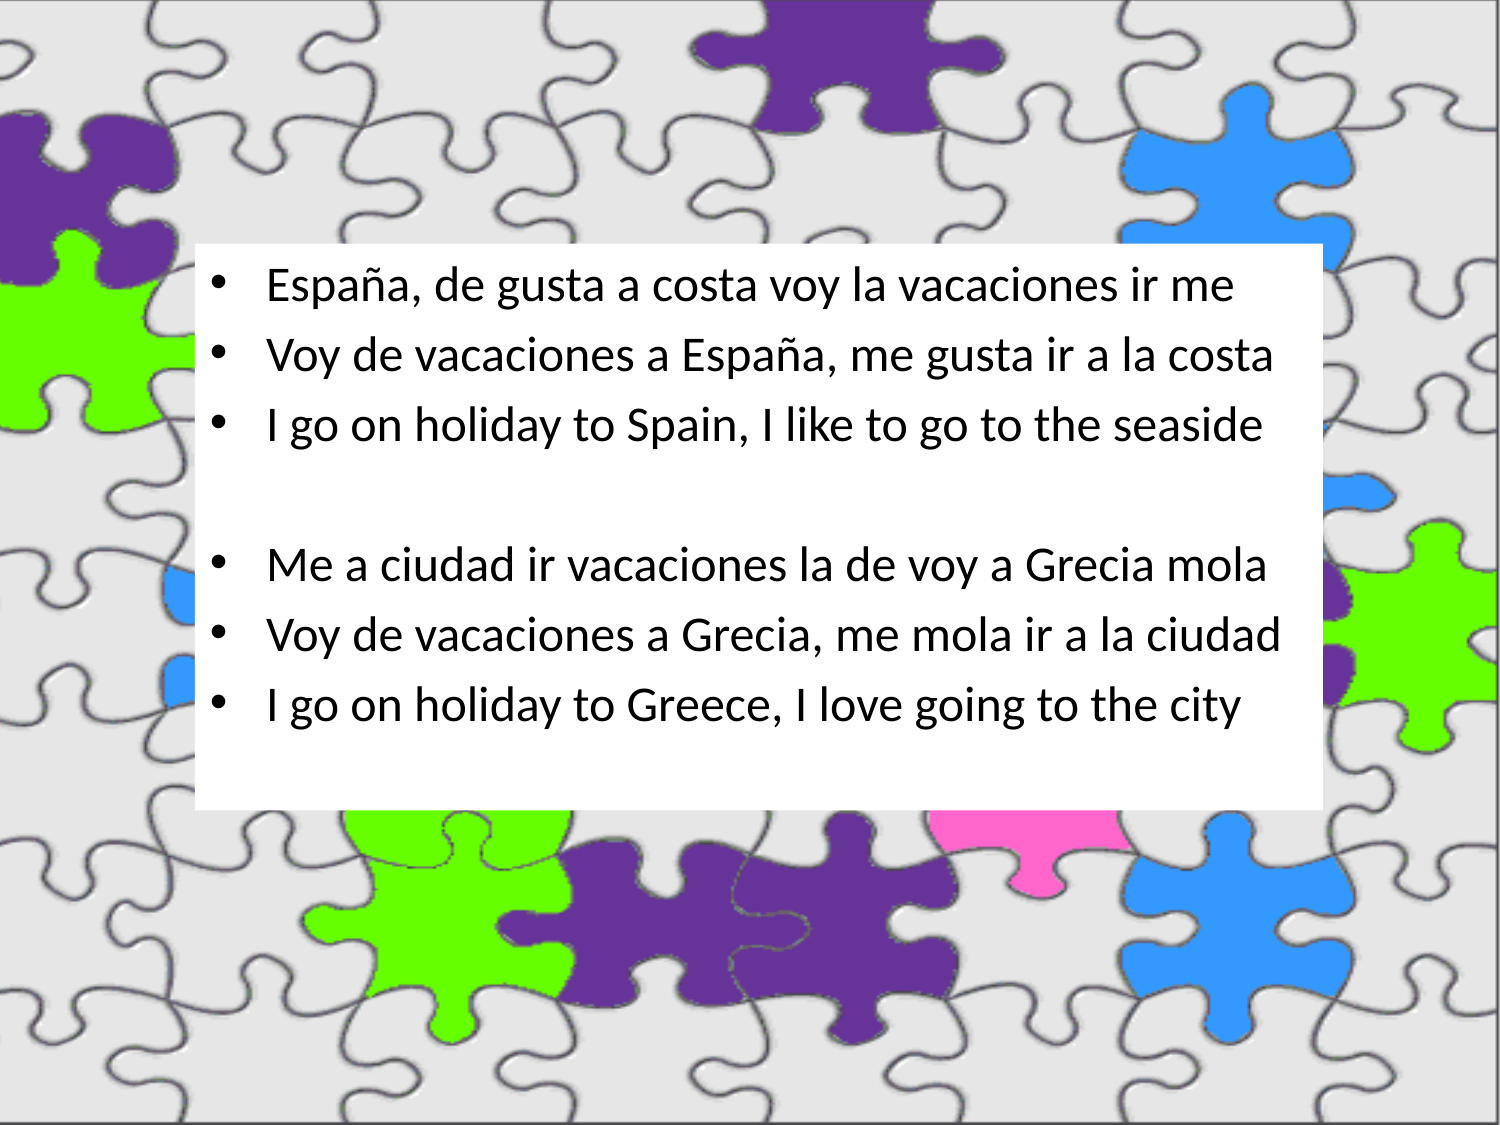

# España, de gusta a costa voy la vacaciones ir me
Voy de vacaciones a España, me gusta ir a la costa
I go on holiday to Spain, I like to go to the seaside
Me a ciudad ir vacaciones la de voy a Grecia mola
Voy de vacaciones a Grecia, me mola ir a la ciudad
I go on holiday to Greece, I love going to the city